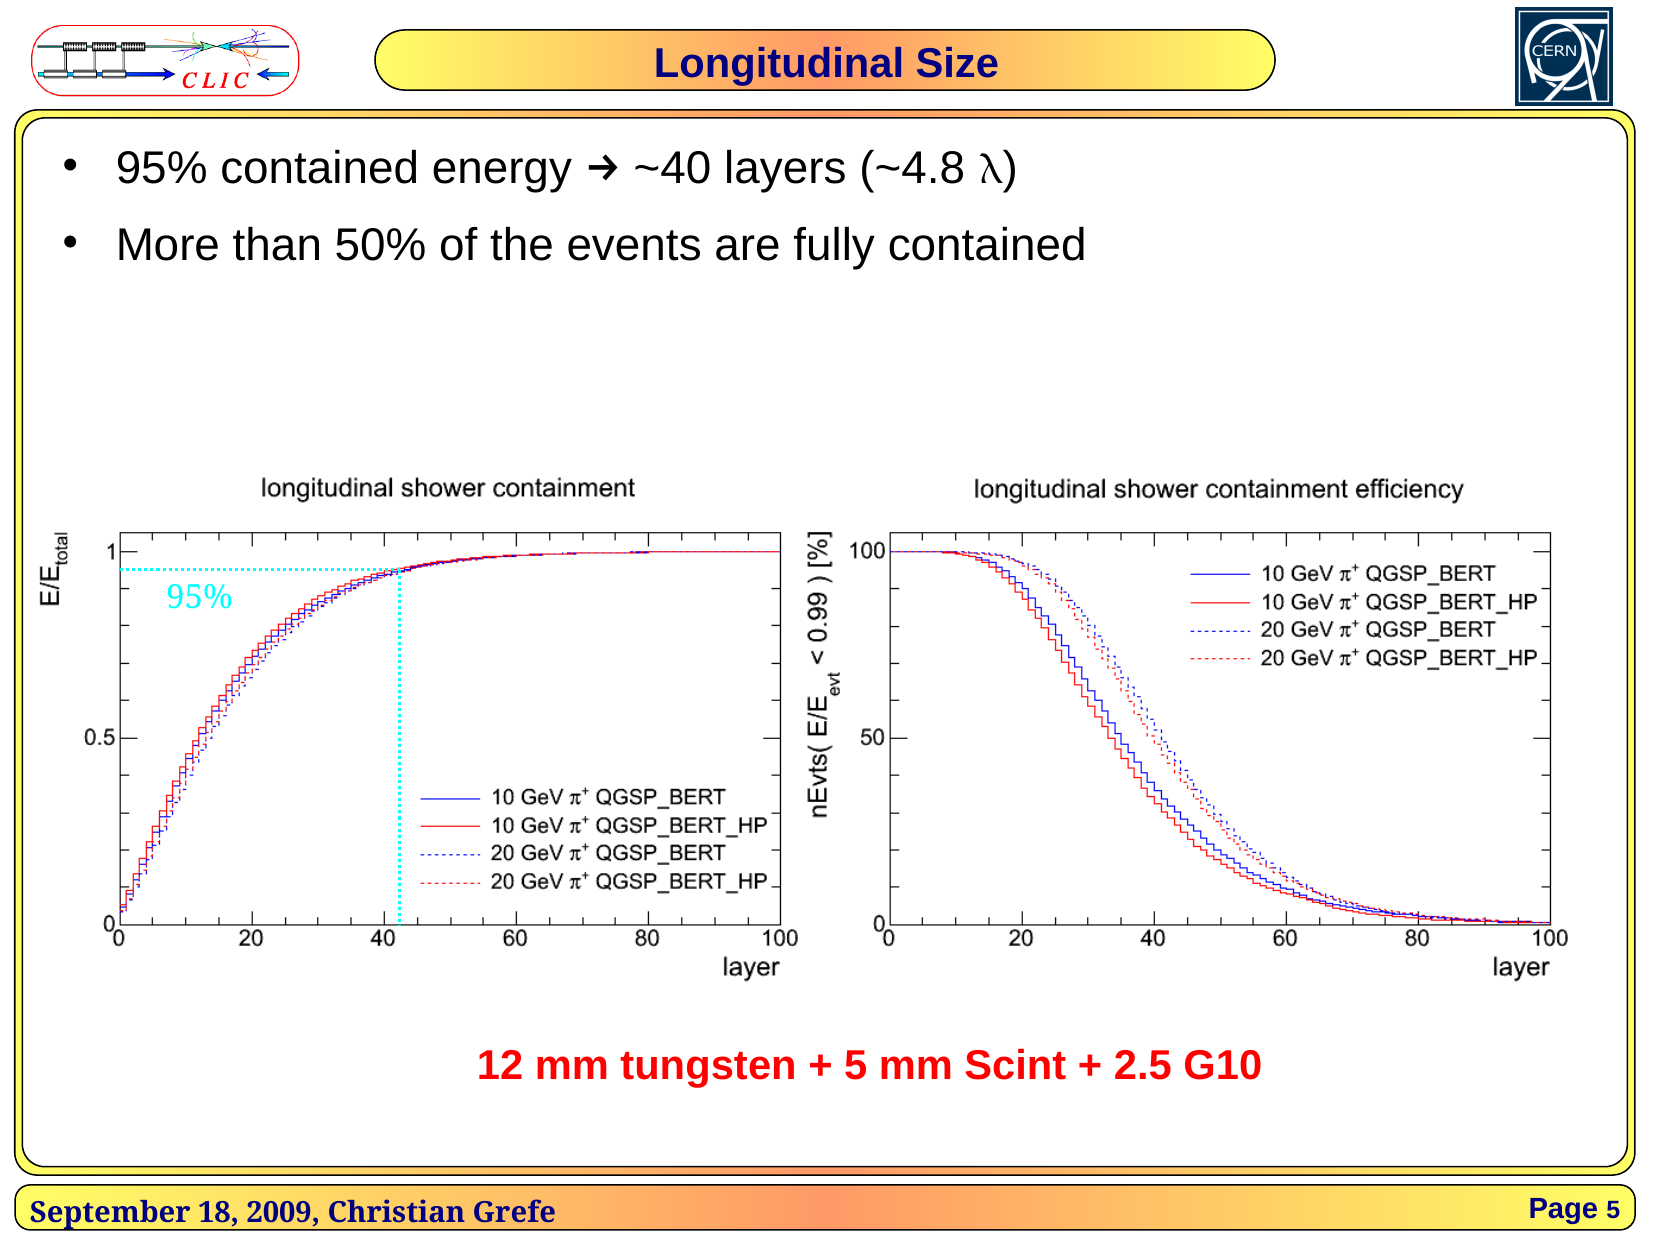

# Longitudinal Size
95% contained energy → ~40 layers (~4.8 )
More than 50% of the events are fully contained
95%
12 mm tungsten + 5 mm Scint + 2.5 G10